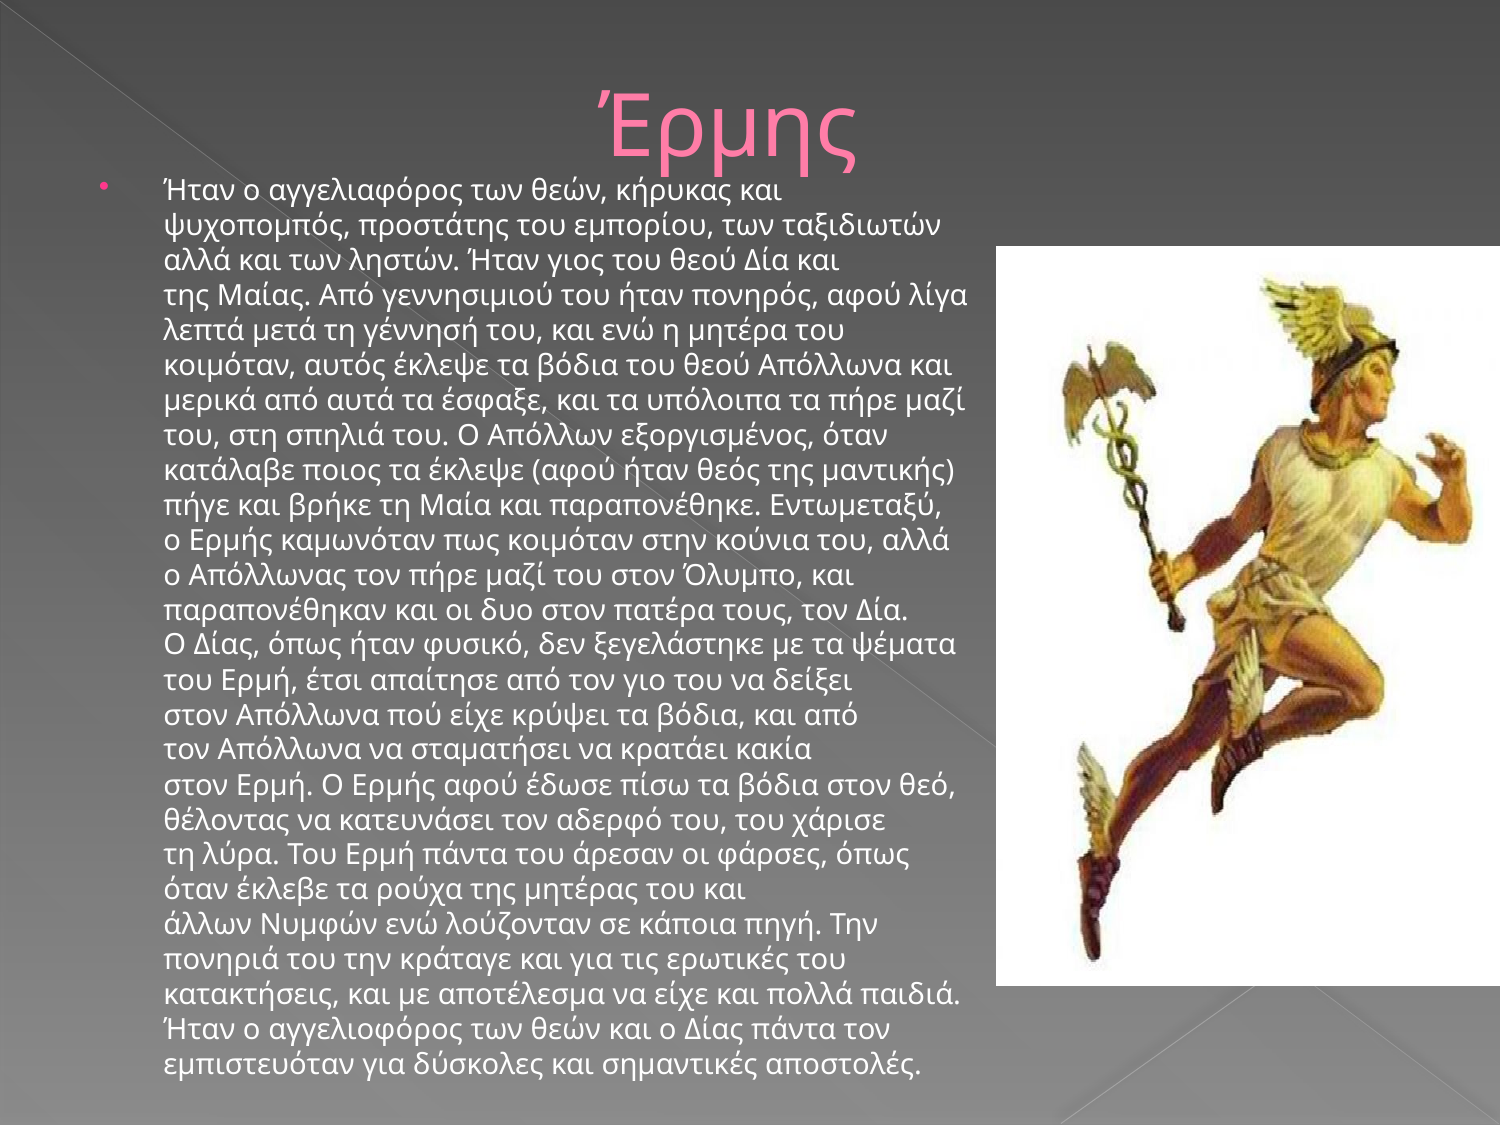

# Έρμης
Ήταν ο αγγελιαφόρος των θεών, κήρυκας και ψυχοπομπός, προστάτης του εμπορίου, των ταξιδιωτών αλλά και των ληστών. Ήταν γιος του θεού Δία και της Μαίας. Από γεννησιμιού του ήταν πονηρός, αφού λίγα λεπτά μετά τη γέννησή του, και ενώ η μητέρα του κοιμόταν, αυτός έκλεψε τα βόδια του θεού Απόλλωνα και μερικά από αυτά τα έσφαξε, και τα υπόλοιπα τα πήρε μαζί του, στη σπηλιά του. Ο Απόλλων εξοργισμένος, όταν κατάλαβε ποιος τα έκλεψε (αφού ήταν θεός της μαντικής) πήγε και βρήκε τη Μαία και παραπονέθηκε. Εντωμεταξύ, ο Ερμής καμωνόταν πως κοιμόταν στην κούνια του, αλλά ο Απόλλωνας τον πήρε μαζί του στον Όλυμπο, και παραπονέθηκαν και οι δυο στον πατέρα τους, τον Δία. Ο Δίας, όπως ήταν φυσικό, δεν ξεγελάστηκε με τα ψέματα του Ερμή, έτσι απαίτησε από τον γιο του να δείξει στον Απόλλωνα πού είχε κρύψει τα βόδια, και από τον Απόλλωνα να σταματήσει να κρατάει κακία στον Ερμή. Ο Ερμής αφού έδωσε πίσω τα βόδια στον θεό, θέλοντας να κατευνάσει τον αδερφό του, του χάρισε τη λύρα. Του Ερμή πάντα του άρεσαν οι φάρσες, όπως όταν έκλεβε τα ρούχα της μητέρας του και άλλων Νυμφών ενώ λούζονταν σε κάποια πηγή. Την πονηριά του την κράταγε και για τις ερωτικές του κατακτήσεις, και με αποτέλεσμα να είχε και πολλά παιδιά. Ήταν ο αγγελιοφόρος των θεών και ο Δίας πάντα τον εμπιστευόταν για δύσκολες και σημαντικές αποστολές.